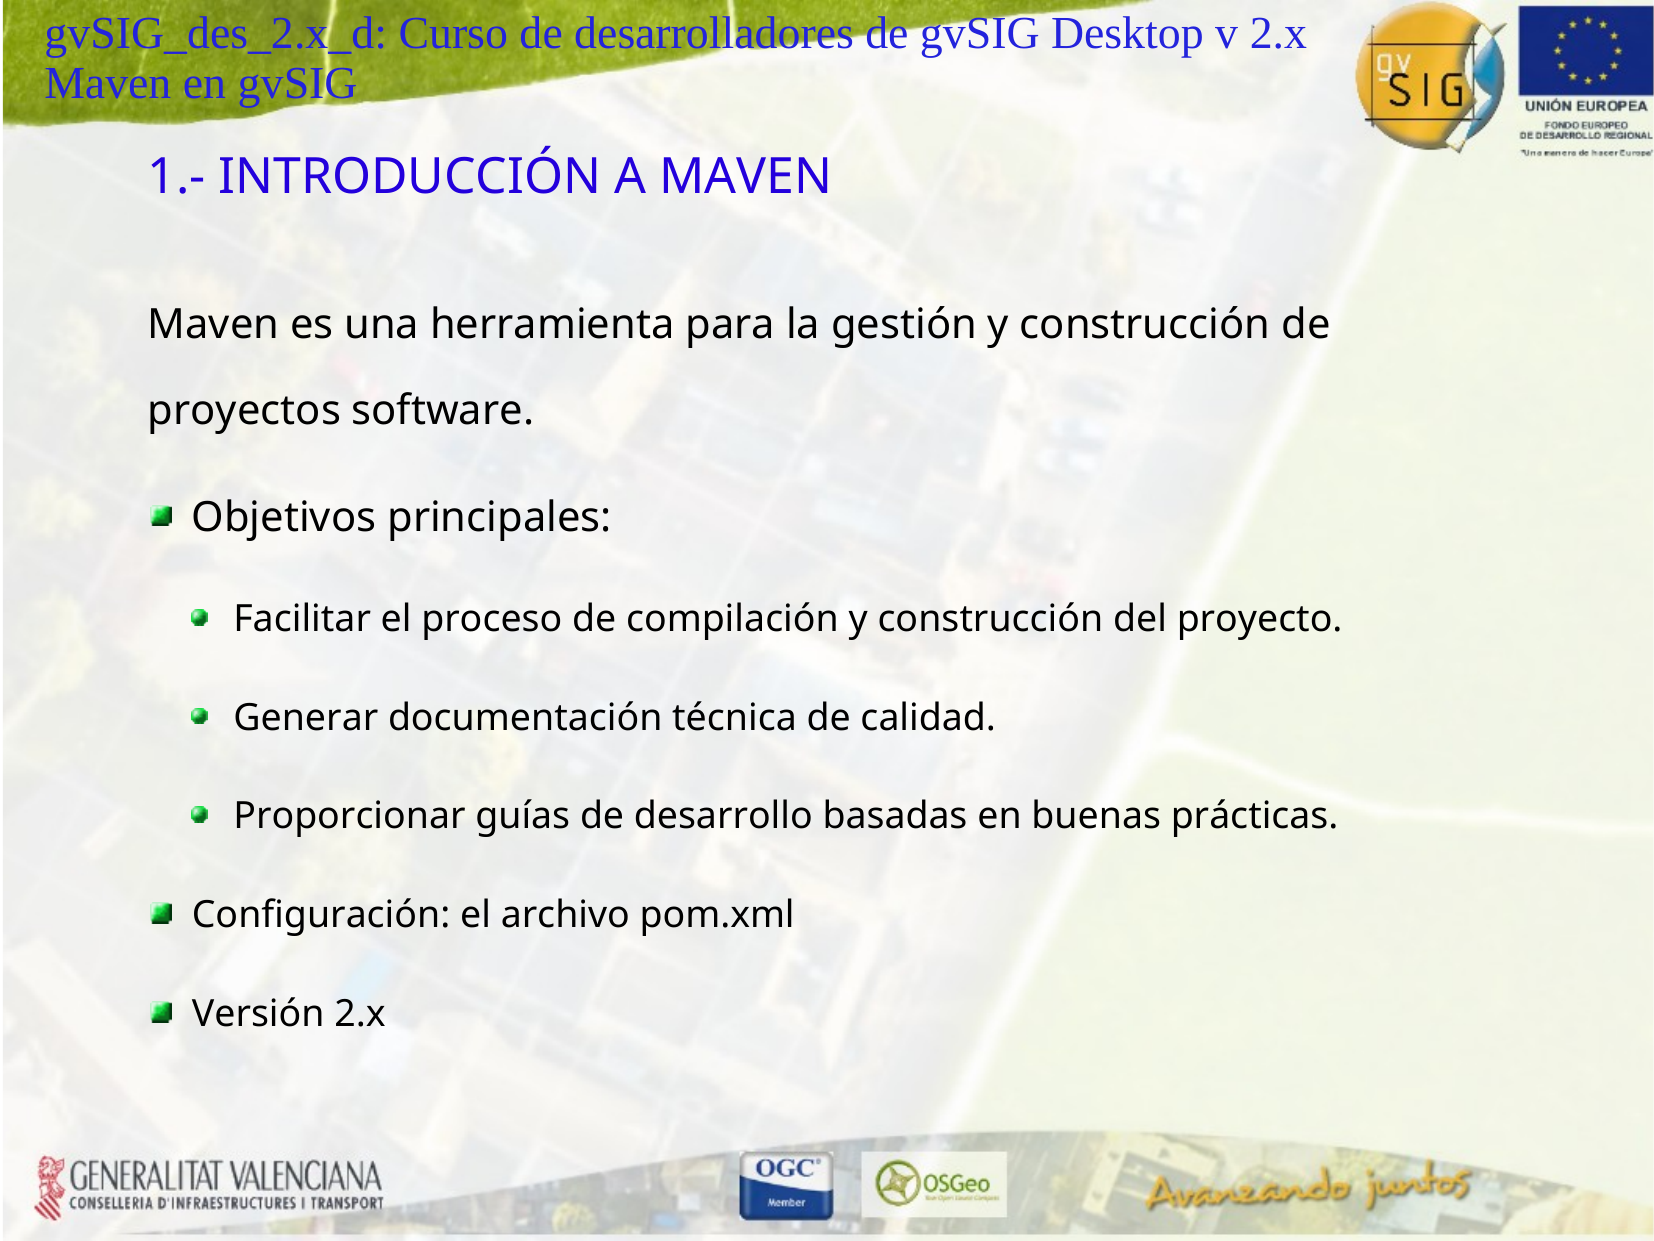

# 1.- INTRODUCCIÓN A MAVEN
Maven es una herramienta para la gestión y construcción de proyectos software.
Objetivos principales:
Facilitar el proceso de compilación y construcción del proyecto.
Generar documentación técnica de calidad.
Proporcionar guías de desarrollo basadas en buenas prácticas.
Configuración: el archivo pom.xml
Versión 2.x